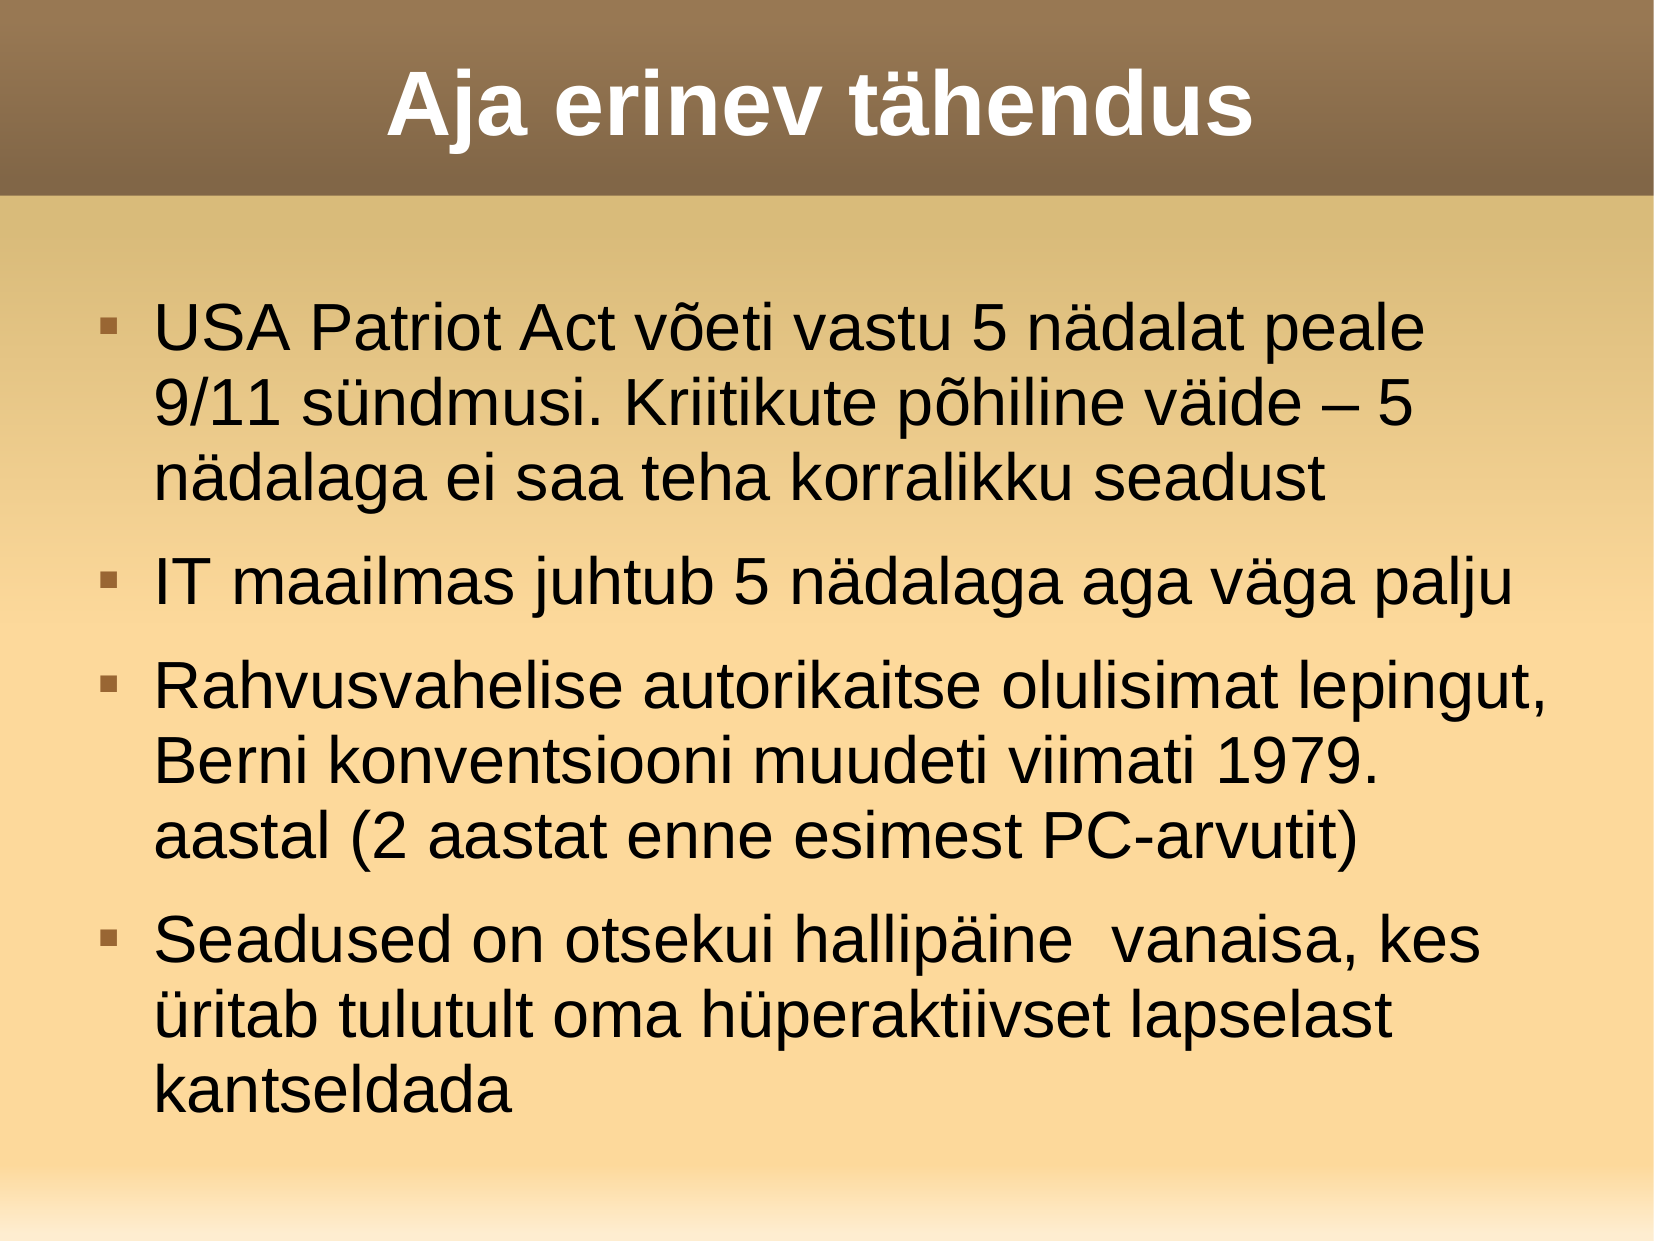

# Aja erinev tähendus
USA Patriot Act võeti vastu 5 nädalat peale 9/11 sündmusi. Kriitikute põhiline väide – 5 nädalaga ei saa teha korralikku seadust
IT maailmas juhtub 5 nädalaga aga väga palju
Rahvusvahelise autorikaitse olulisimat lepingut, Berni konventsiooni muudeti viimati 1979. aastal (2 aastat enne esimest PC-arvutit)
Seadused on otsekui hallipäine vanaisa, kes üritab tulutult oma hüperaktiivset lapselast kantseldada